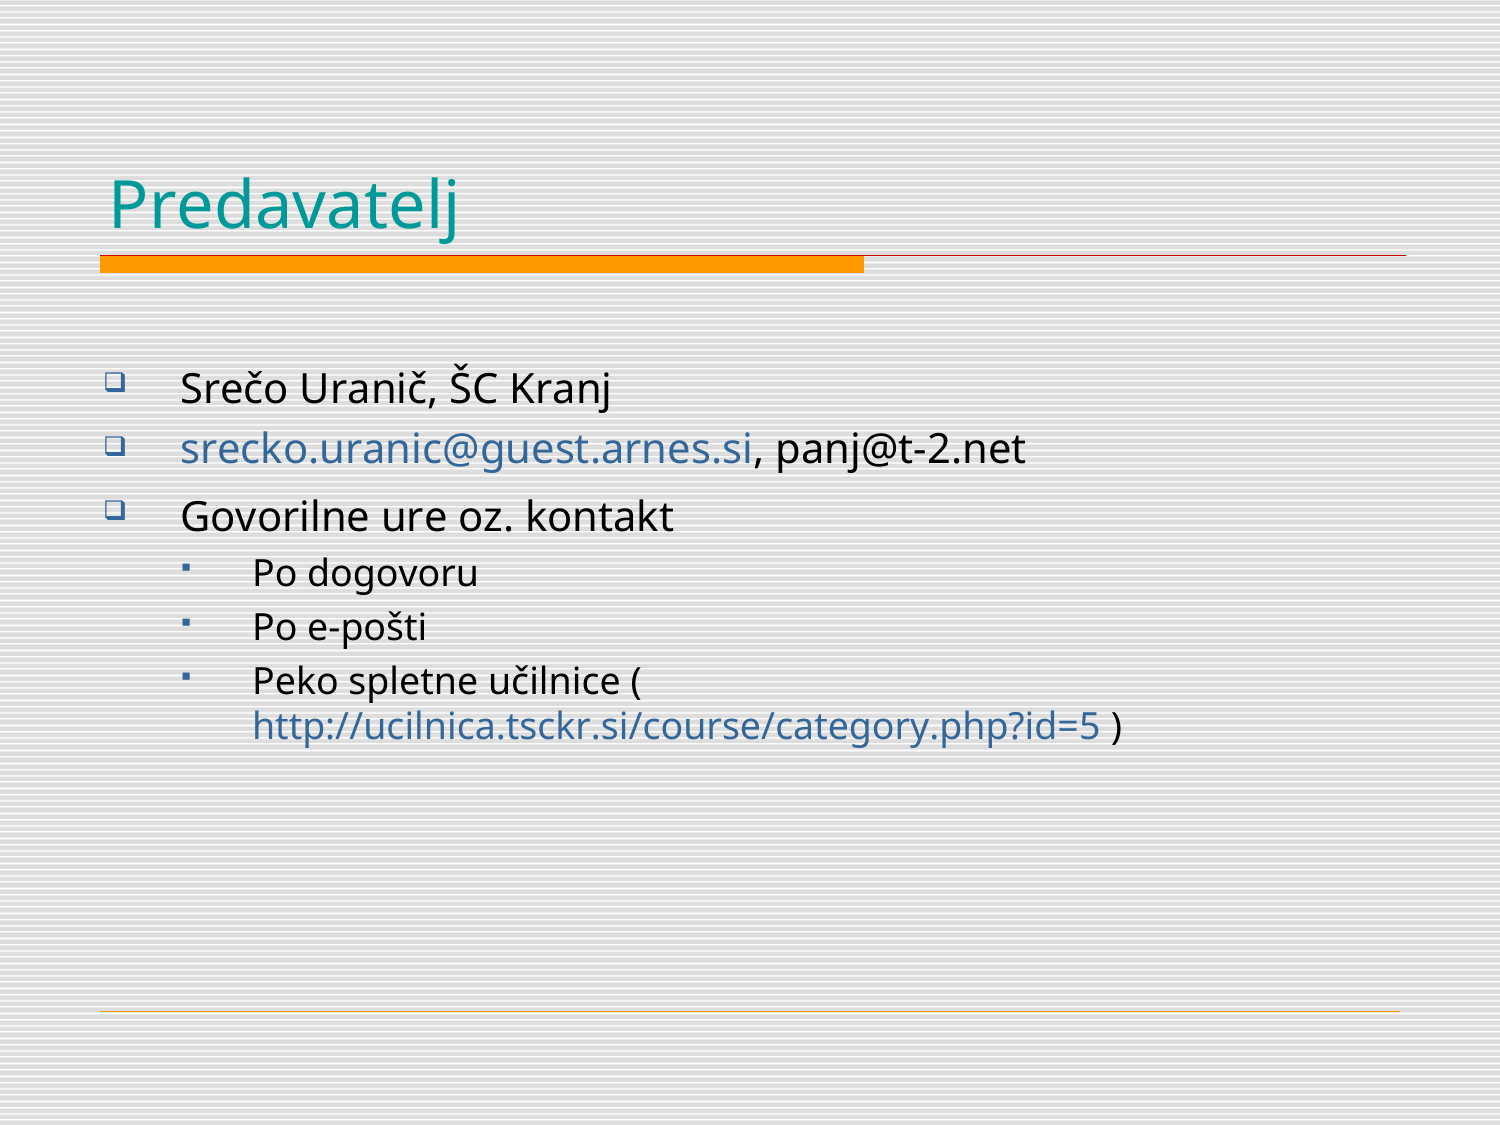

# Predavatelj
Srečo Uranič, ŠC Kranj
srecko.uranic@guest.arnes.si, panj@t-2.net
Govorilne ure oz. kontakt
Po dogovoru
Po e-pošti
Peko spletne učilnice (http://ucilnica.tsckr.si/course/category.php?id=5 )